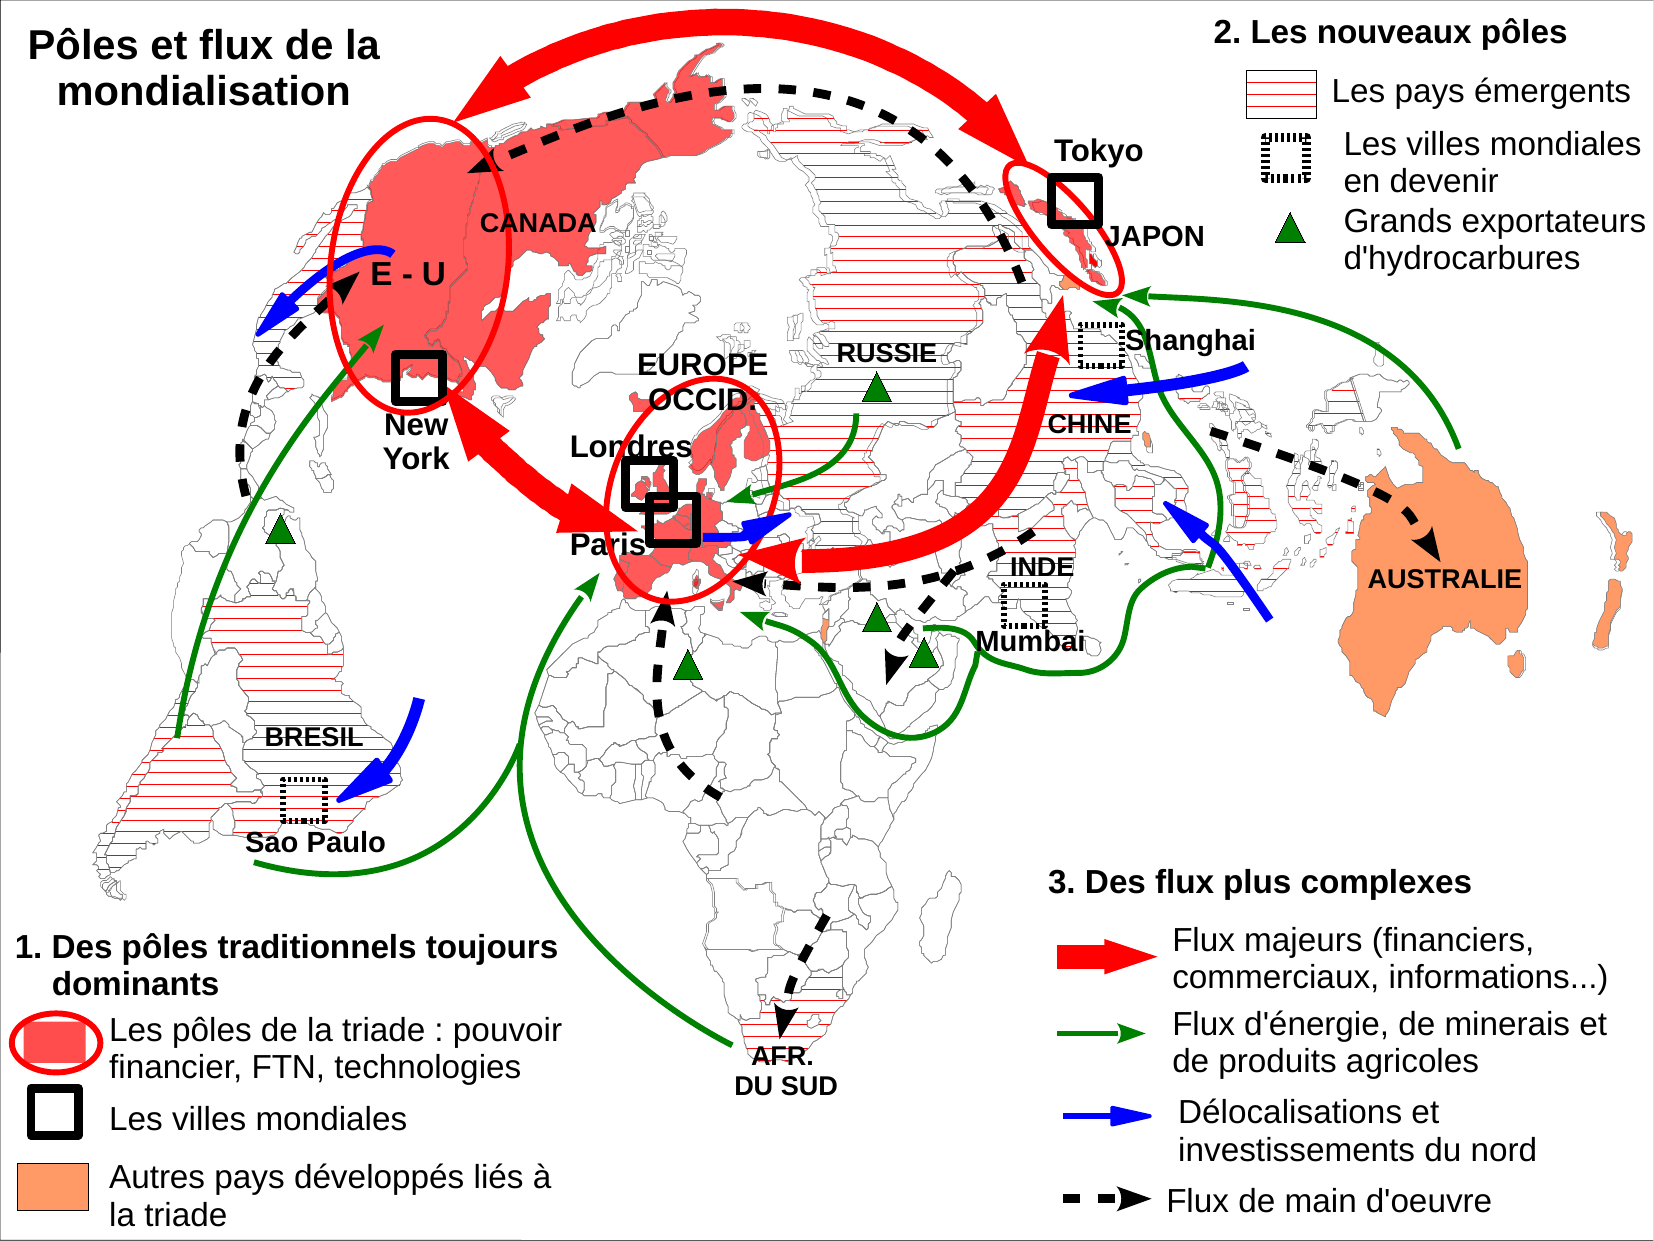

2. Les nouveaux pôles
Pôles et flux de la mondialisation
Les pays émergents
Les villes mondiales
en devenir
Tokyo
Grands exportateurs d'hydrocarbures
CANADA
JAPON
E - U
Shanghai
RUSSIE
EUROPE
OCCID.
New
York
CHINE
Londres
Paris
INDE
AUSTRALIE
Mumbai
BRESIL
Sao Paulo
3. Des flux plus complexes
Flux majeurs (financiers, commerciaux, informations...)
1. Des pôles traditionnels toujours
 dominants
Flux d'énergie, de minerais et de produits agricoles
Les pôles de la triade : pouvoir financier, FTN, technologies
AFR.
 DU SUD
Délocalisations et investissements du nord
Les villes mondiales
Autres pays développés liés à la triade
Flux de main d'oeuvre